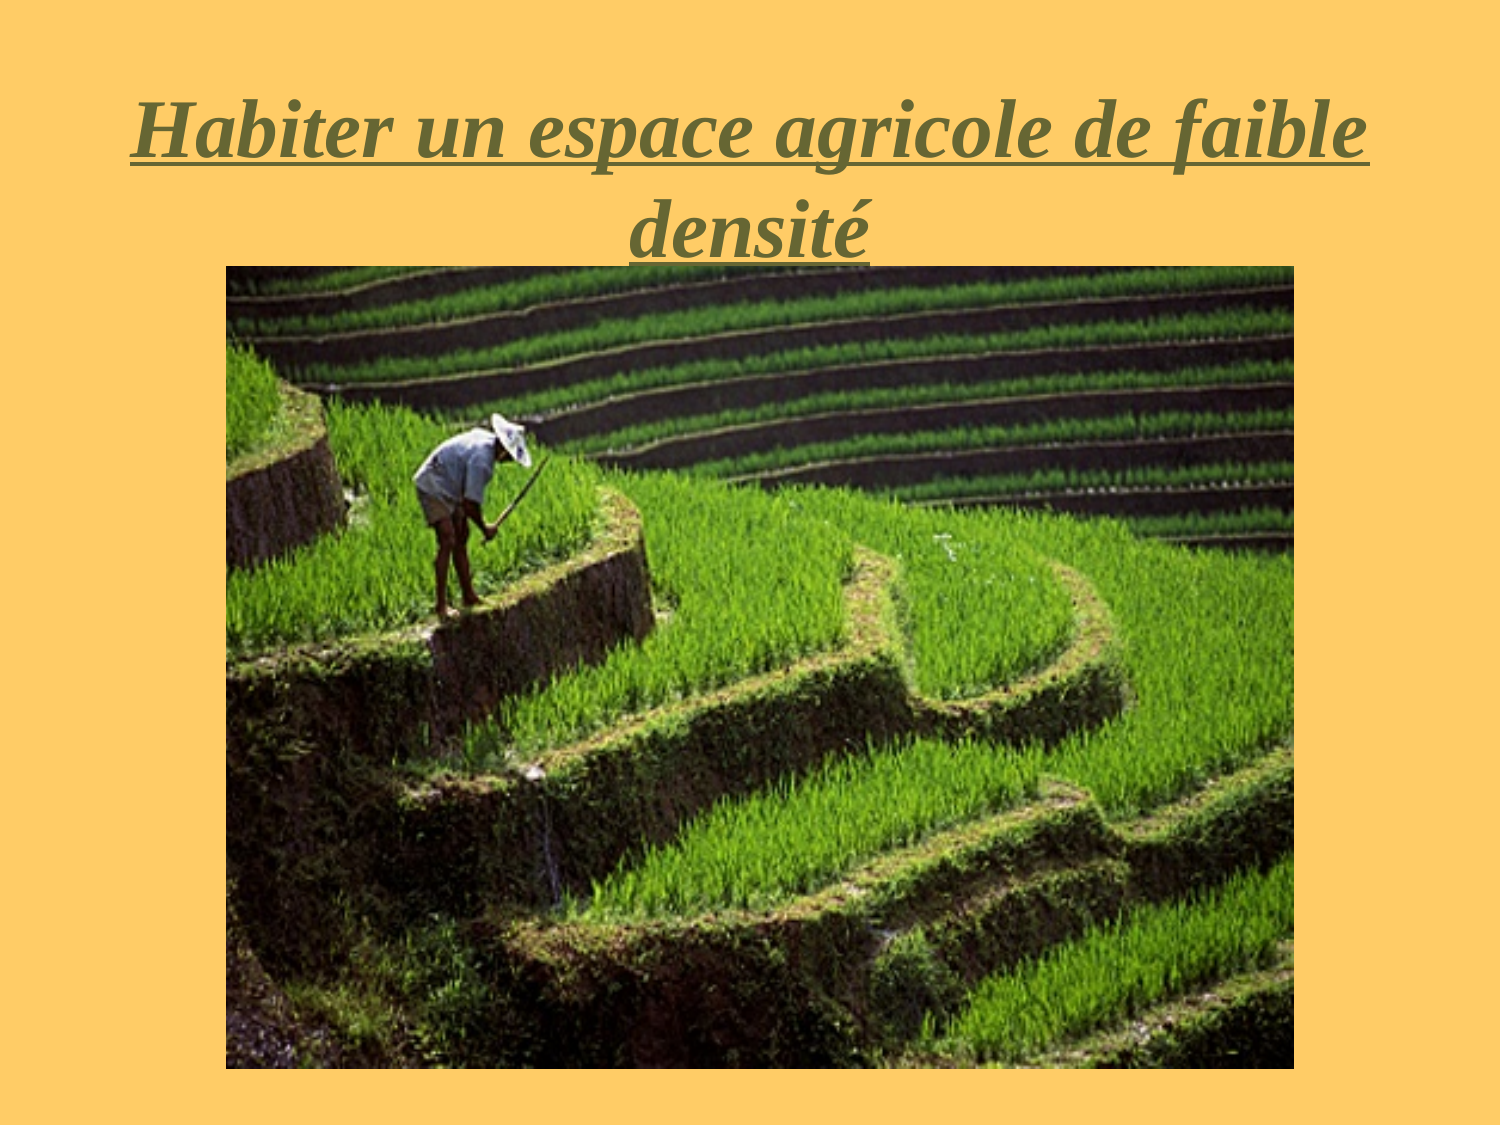

Habiter un espace agricole de faible densité